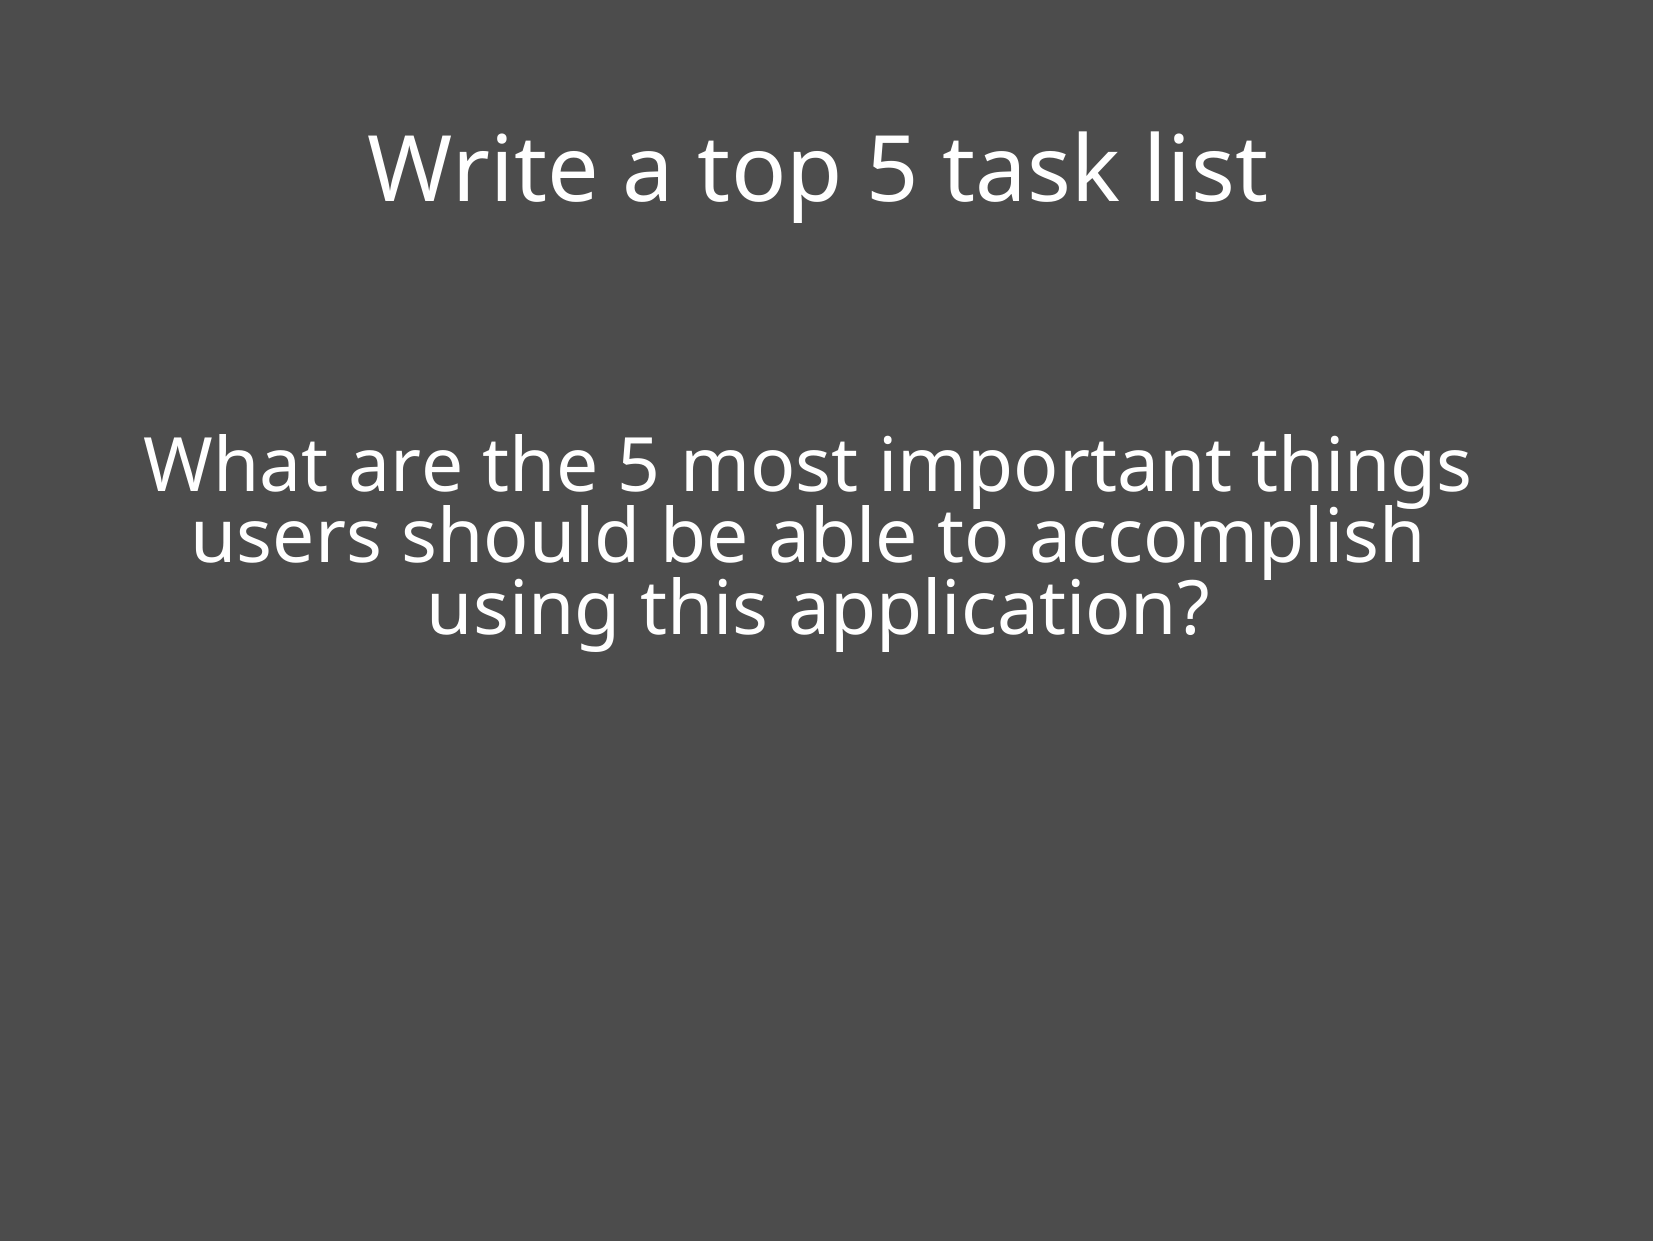

# Write a top 5 task list
What are the 5 most important things
users should be able to accomplish
using this application?